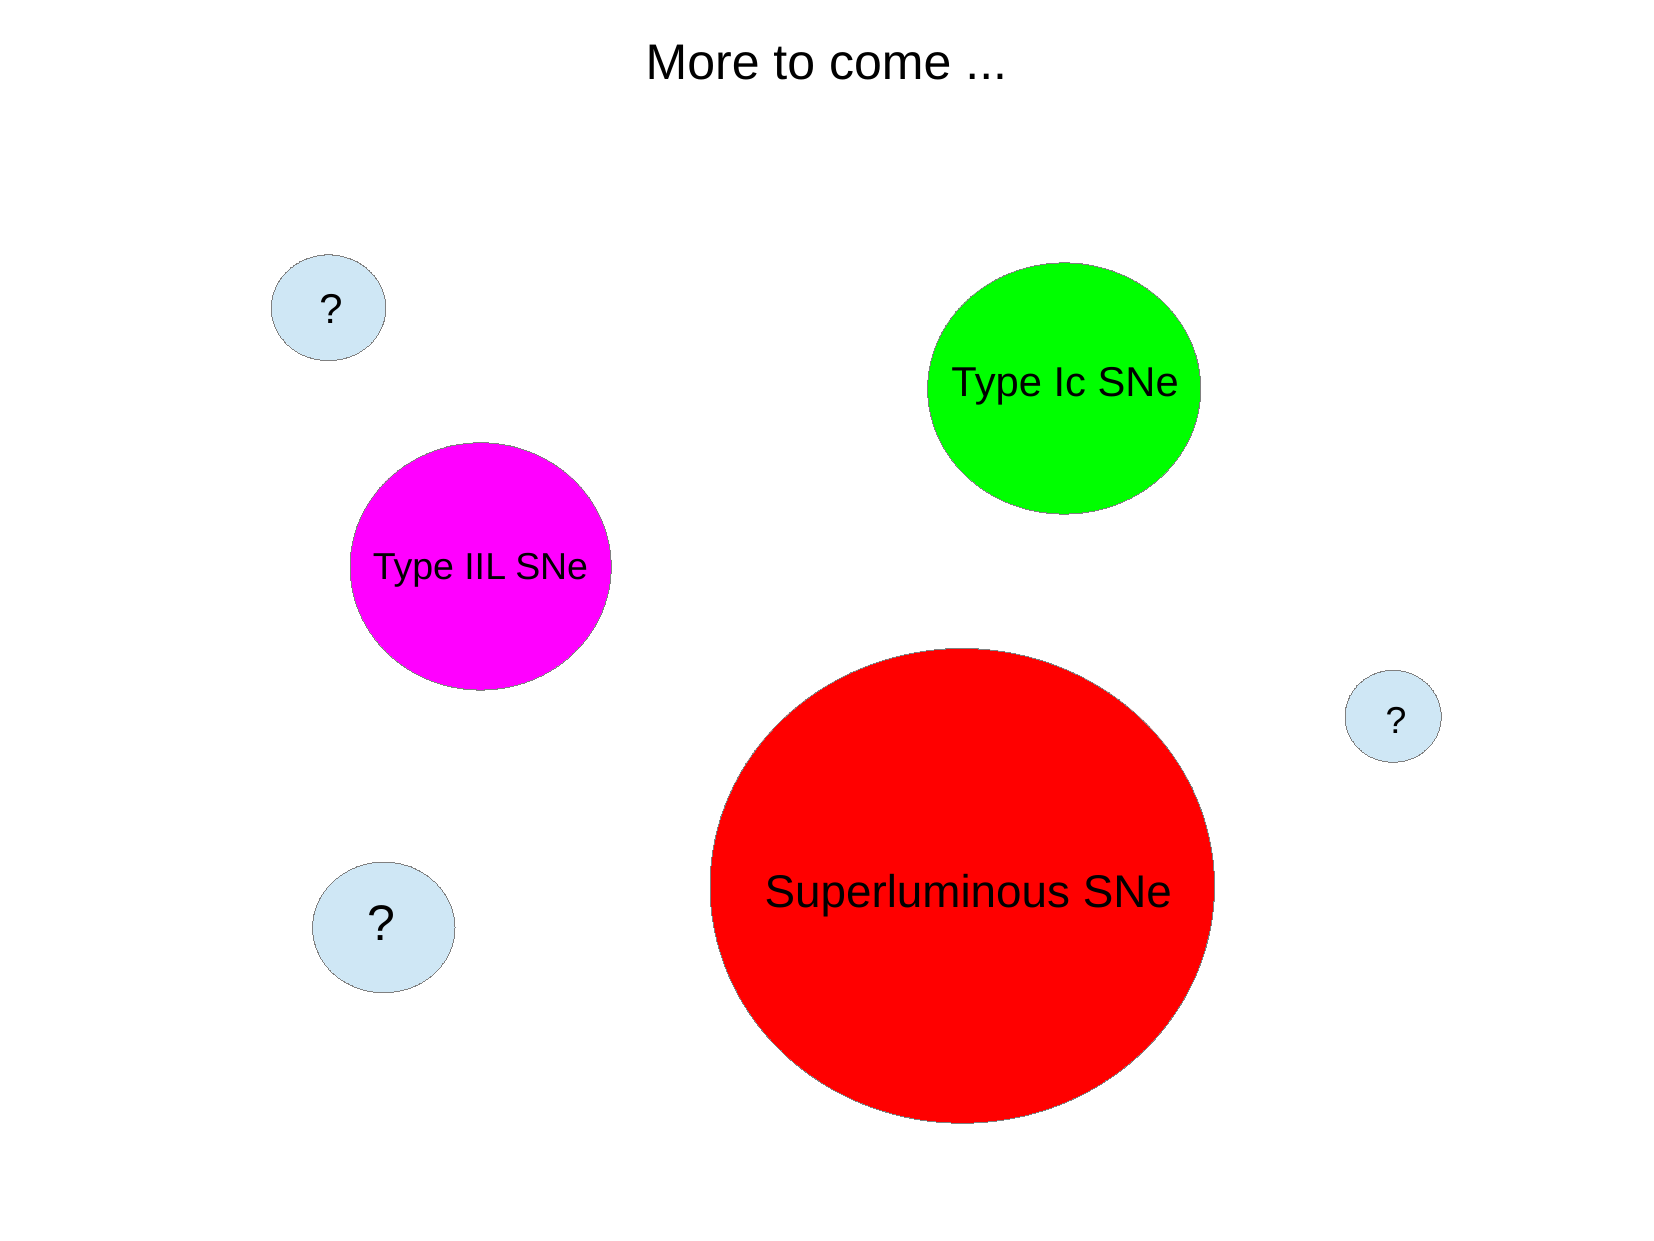

More to come ...
?
Type Ic SNe
Type IIL SNe
?
Superluminous SNe
?